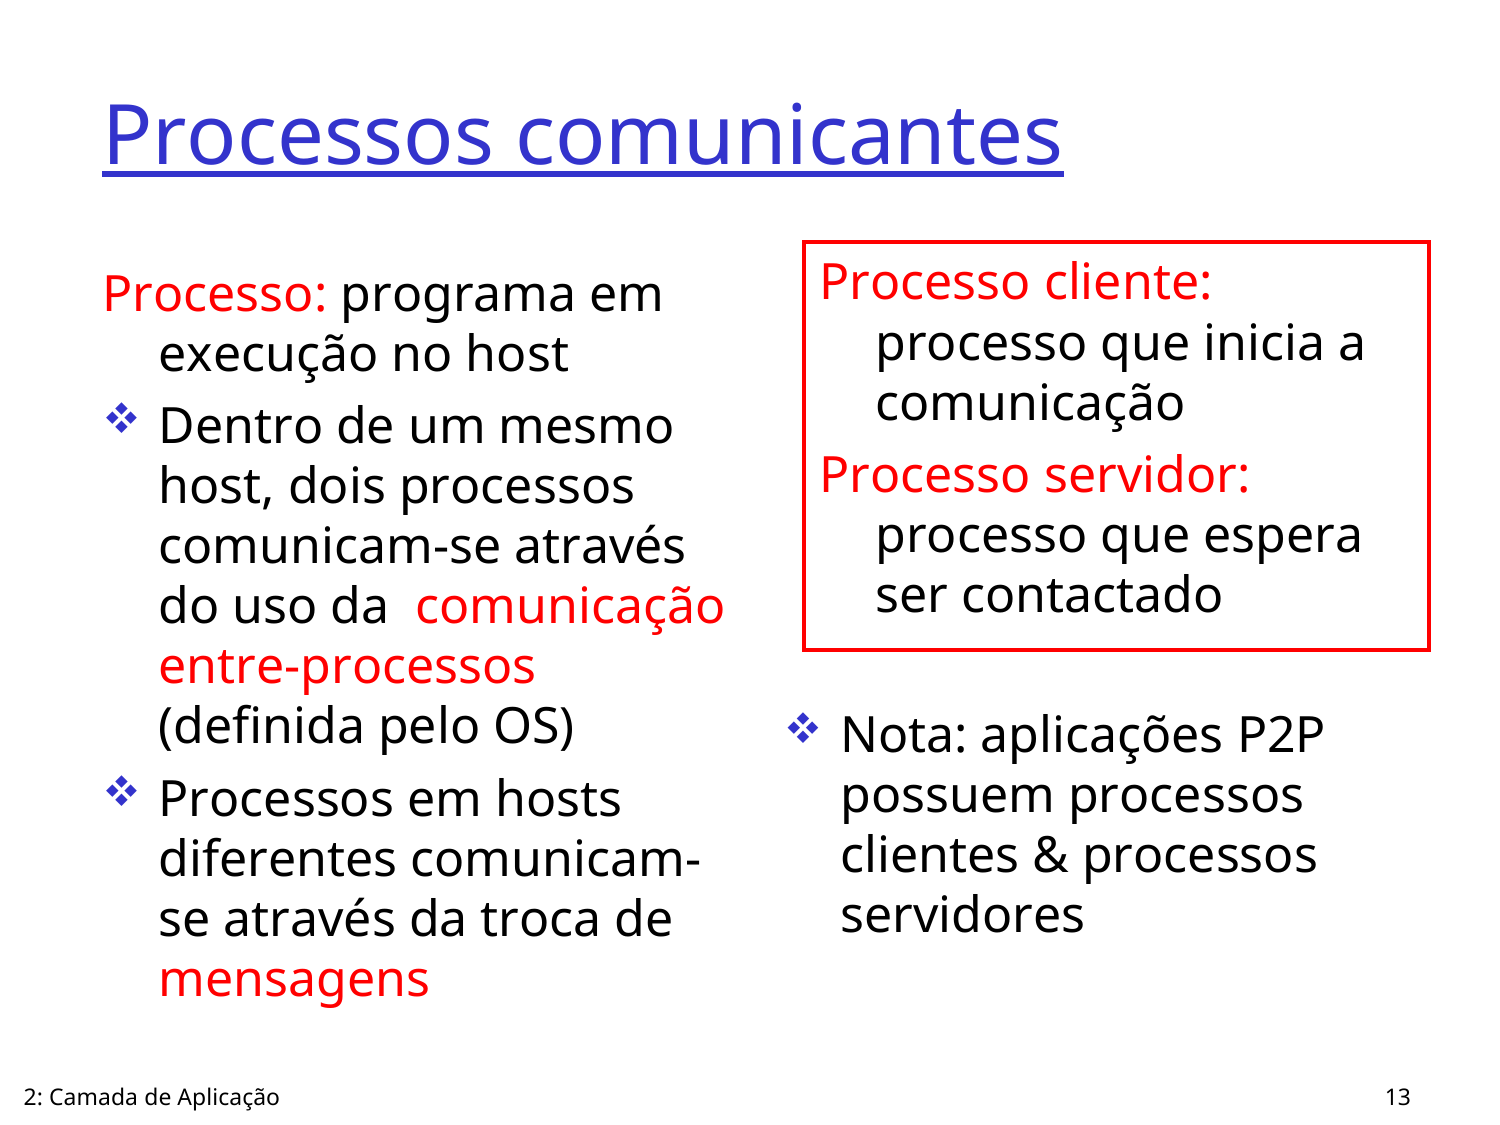

# Processos comunicantes
Processo cliente: processo que inicia a comunicação
Processo servidor: processo que espera ser contactado
Processo: programa em execução no host
Dentro de um mesmo host, dois processos comunicam-se através do uso da comunicação entre-processos (definida pelo OS)
Processos em hosts diferentes comunicam-se através da troca de mensagens
Nota: aplicações P2P possuem processos clientes & processos servidores
13